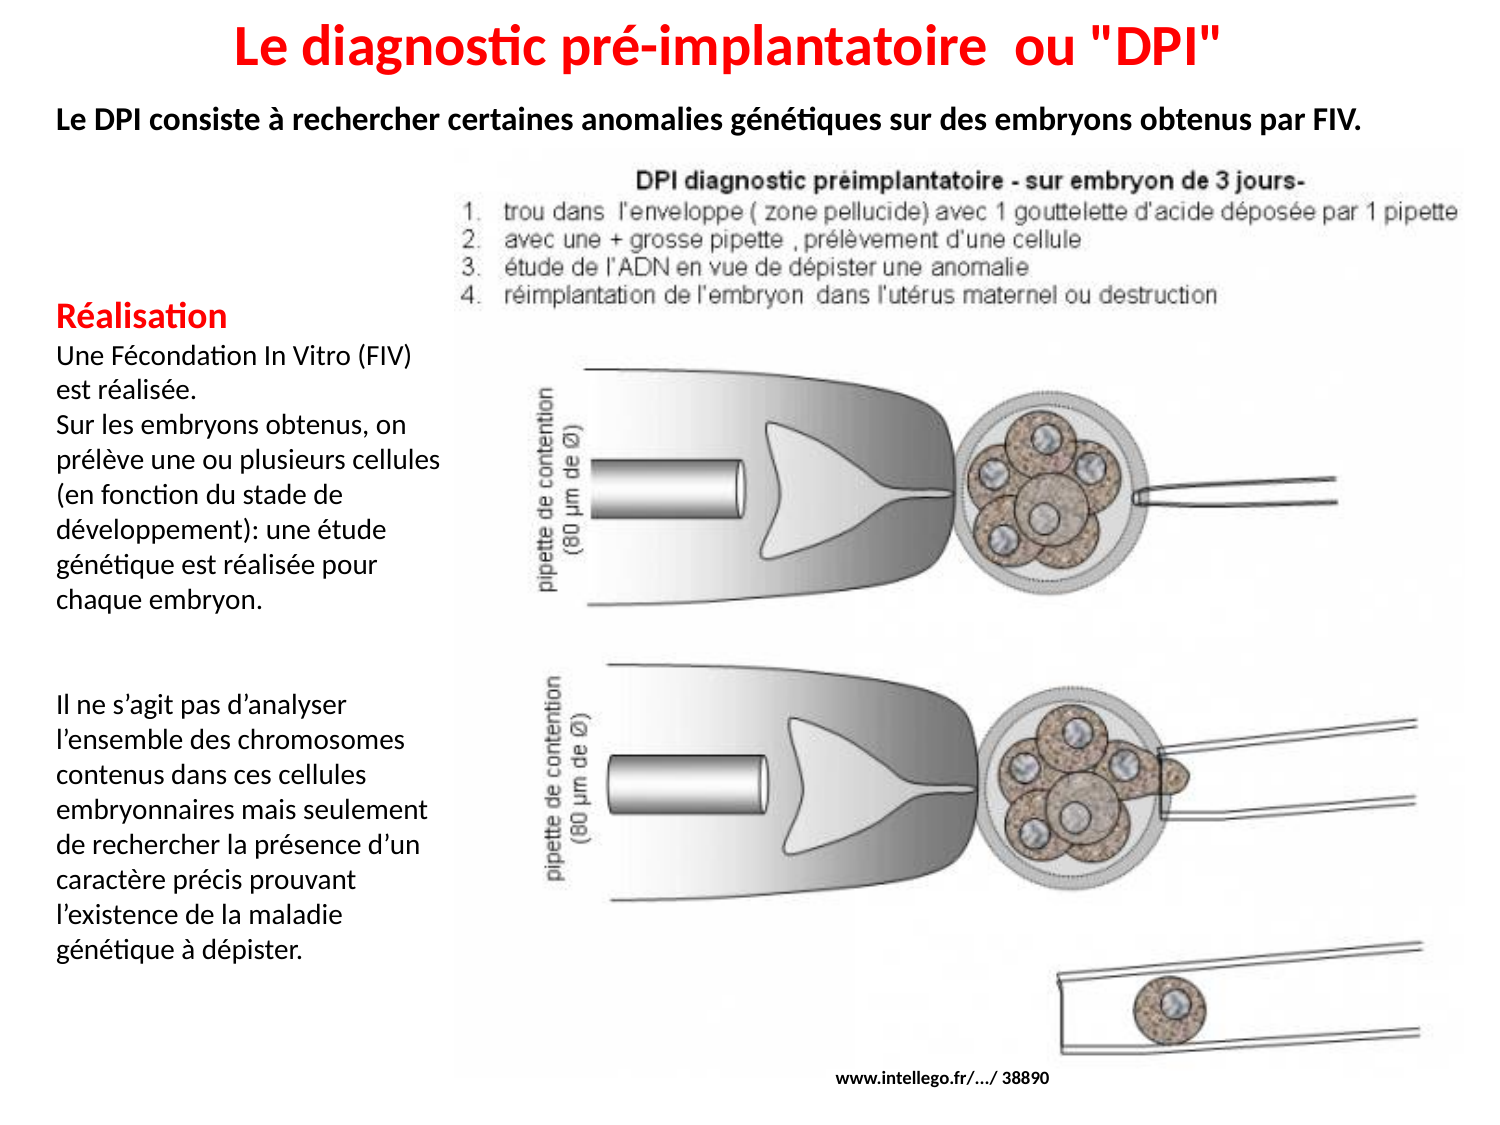

Le diagnostic pré-implantatoire ou "DPI"
Le DPI consiste à rechercher certaines anomalies génétiques sur des embryons obtenus par FIV.
Réalisation
Une Fécondation In Vitro (FIV) est réalisée.
Sur les embryons obtenus, on prélève une ou plusieurs cellules (en fonction du stade de développement): une étude génétique est réalisée pour chaque embryon.
Il ne s’agit pas d’analyser l’ensemble des chromosomes contenus dans ces cellules embryonnaires mais seulement de rechercher la présence d’un caractère précis prouvant l’existence de la maladie génétique à dépister.
www.intellego.fr/.../ 38890